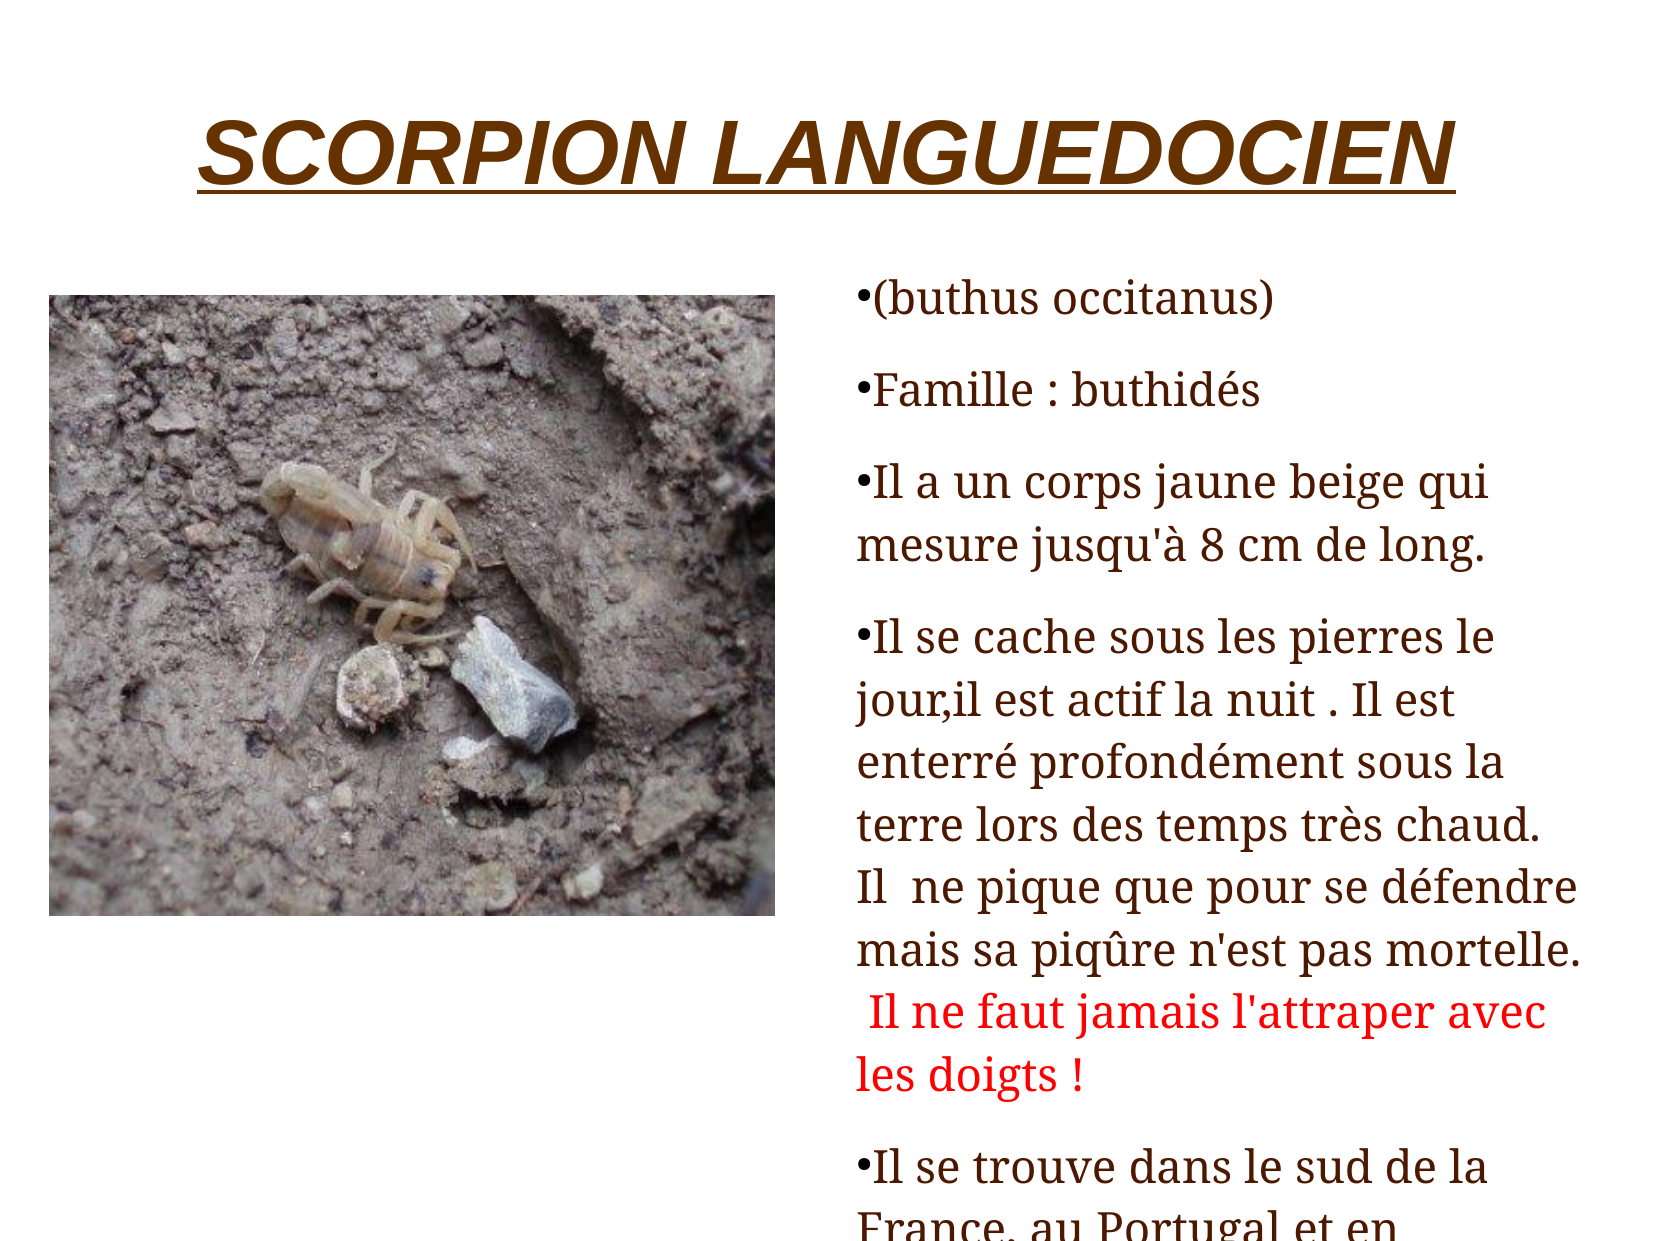

# SCORPION LANGUEDOCIEN
(buthus occitanus)
Famille : buthidés
Il a un corps jaune beige qui mesure jusqu'à 8 cm de long.
Il se cache sous les pierres le jour,il est actif la nuit . Il est enterré profondément sous la terre lors des temps très chaud. Il ne pique que pour se défendre mais sa piqûre n'est pas mortelle. Il ne faut jamais l'attraper avec les doigts !
Il se trouve dans le sud de la France, au Portugal et en Espagne.